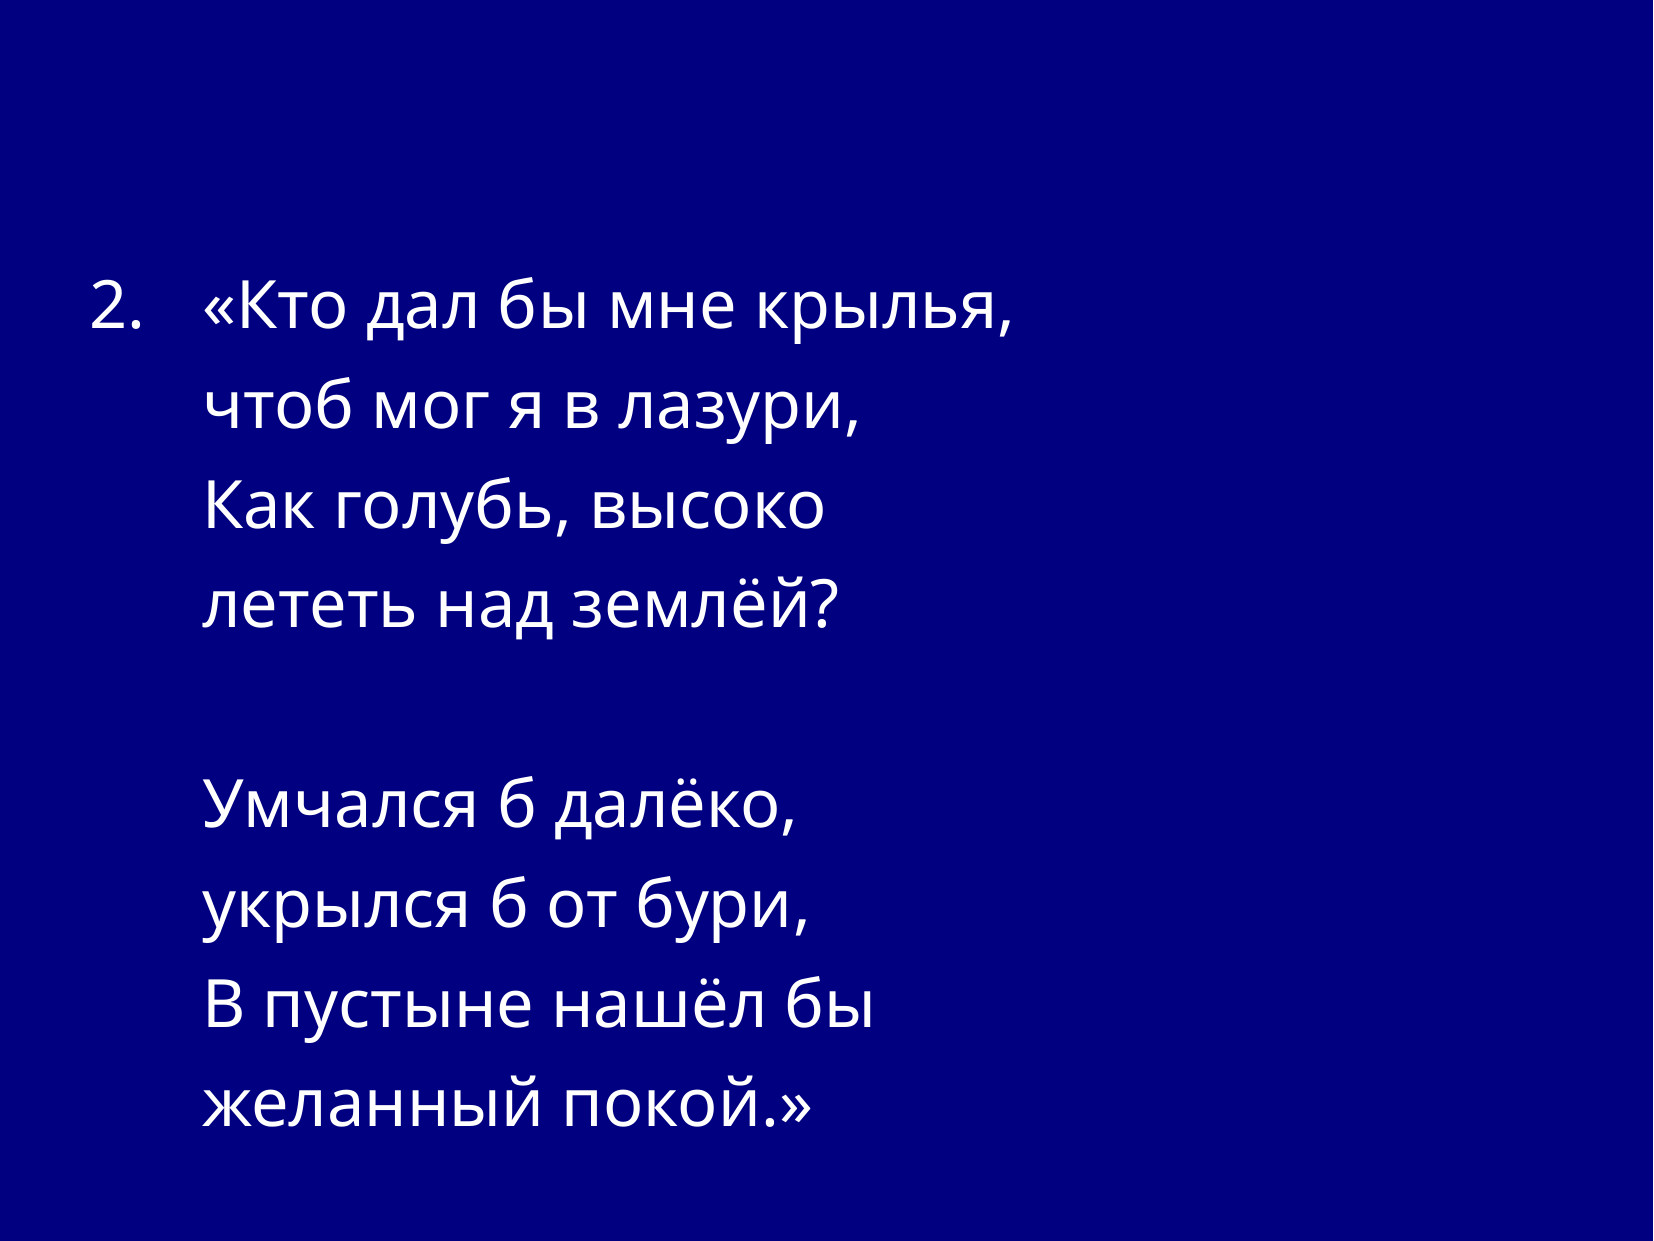

2.	«Кто дал бы мне крылья,
	чтоб мог я в лазури,
	Как голубь, высоко
	лететь над землёй?
	Умчался б далёко,
	укрылся б от бури,
	В пустыне нашёл бы
	желанный покой.»